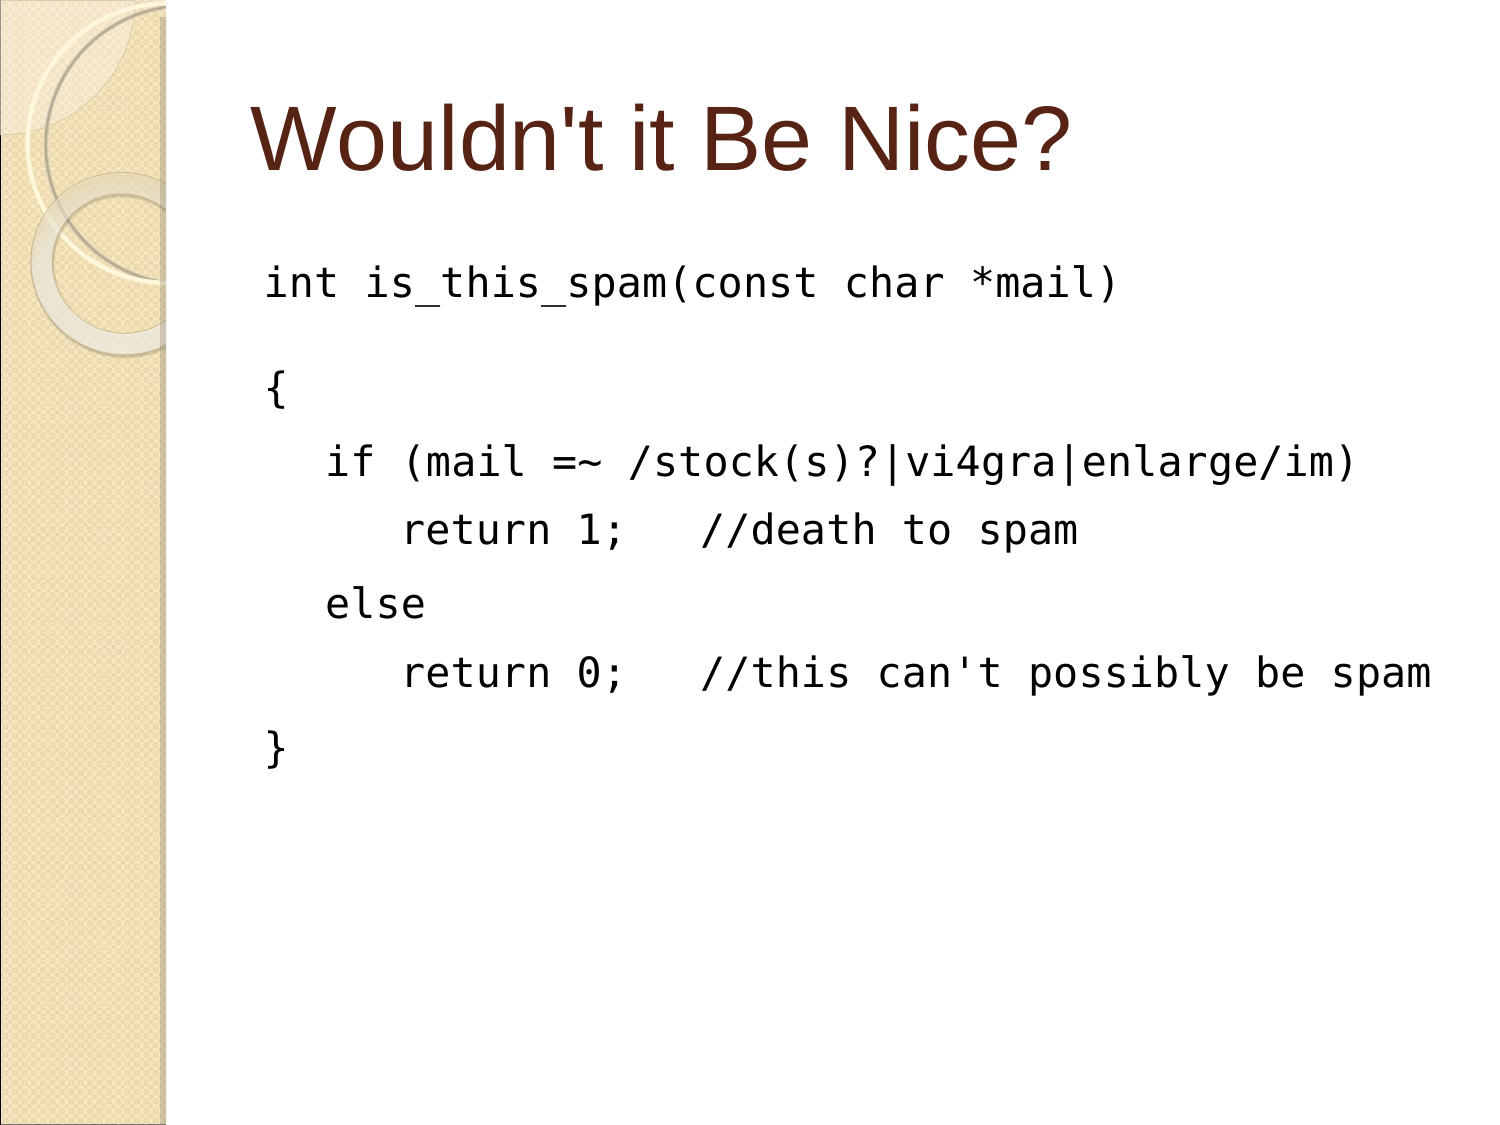

# Wouldn't it Be Nice?
int is_this_spam(const char *mail)
{
if (mail =~ /stock(s)?|vi4gra|enlarge/im)
return 1;	//death to spam
else
return 0;	//this can't possibly be spam
}